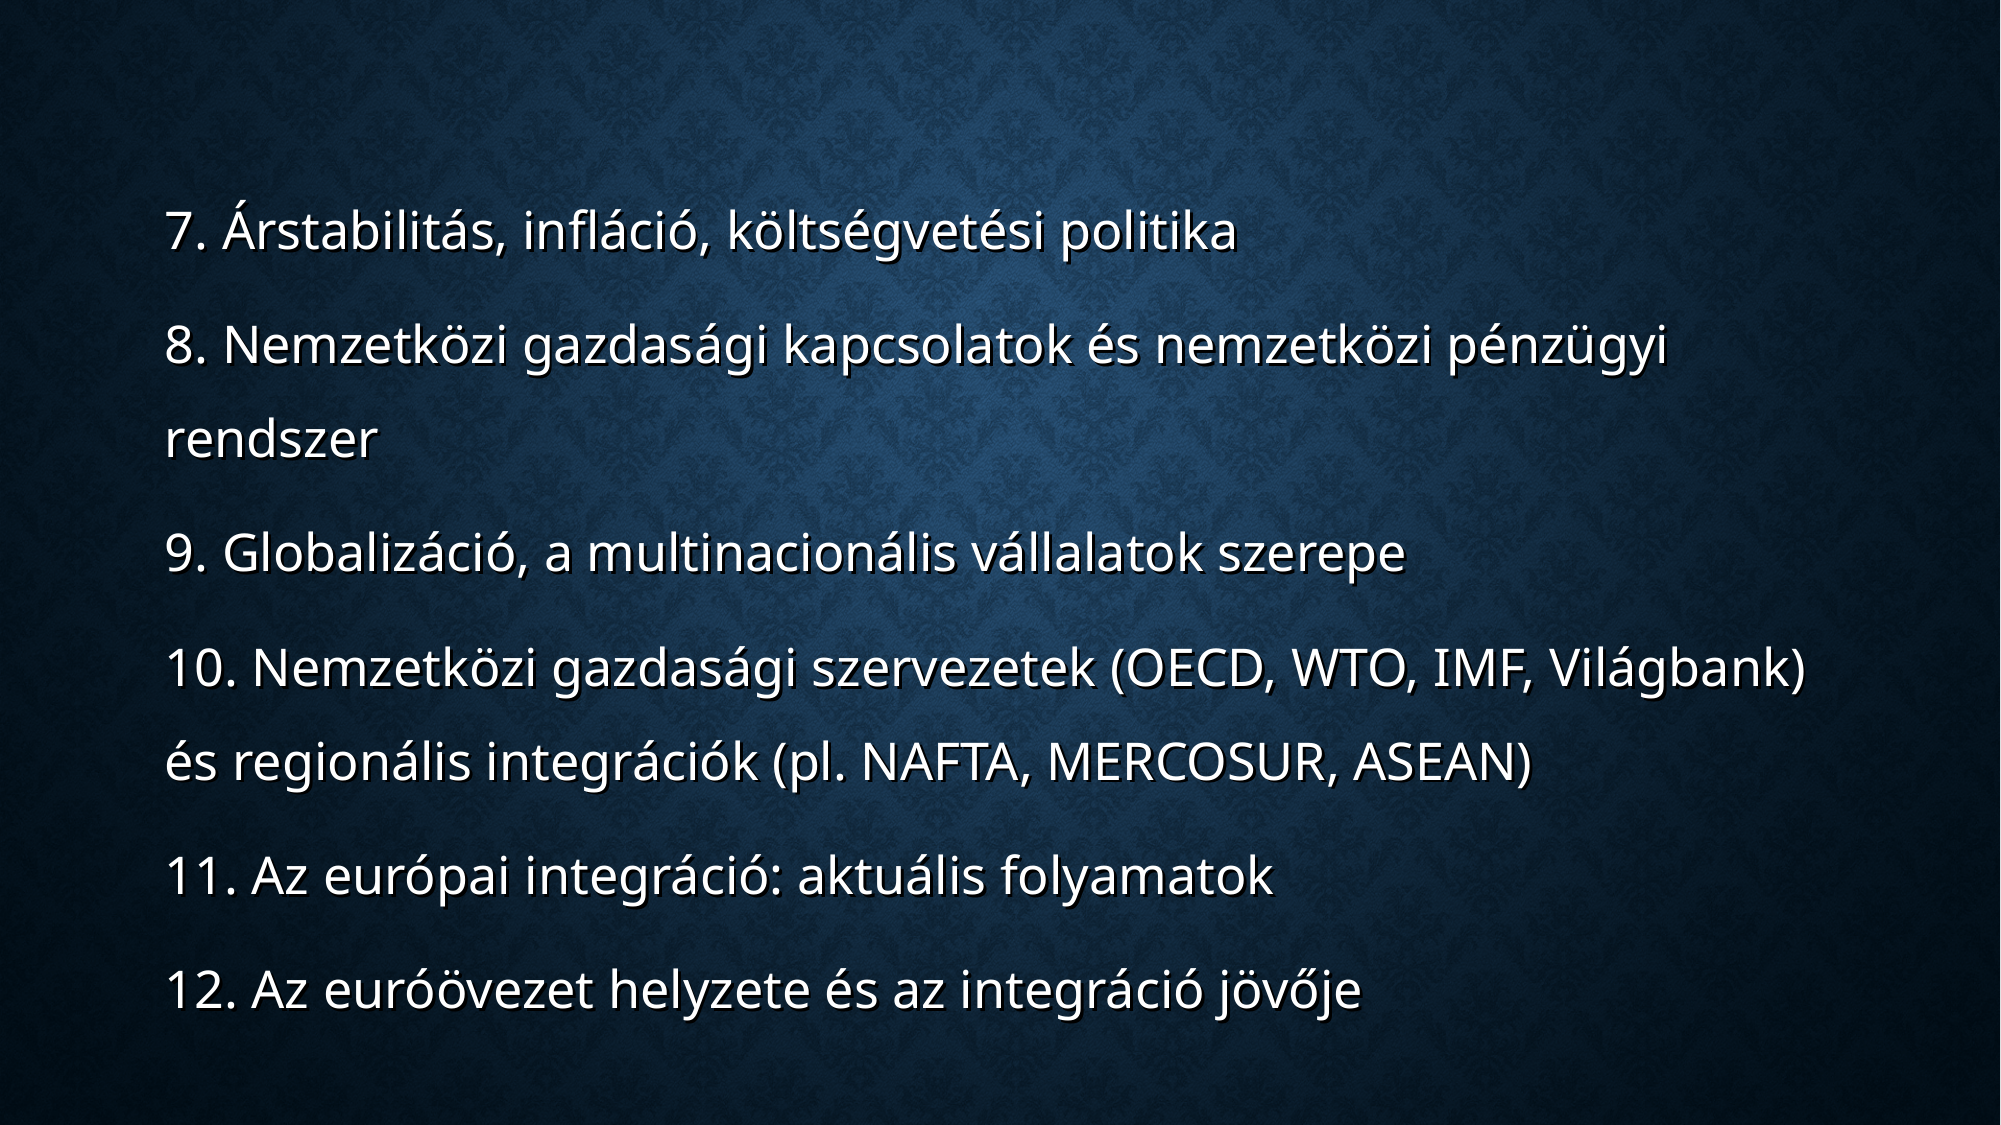

# 7. Árstabilitás, infláció, költségvetési politika
8. Nemzetközi gazdasági kapcsolatok és nemzetközi pénzügyi rendszer
9. Globalizáció, a multinacionális vállalatok szerepe
10. Nemzetközi gazdasági szervezetek (OECD, WTO, IMF, Világbank) és regionális integrációk (pl. NAFTA, MERCOSUR, ASEAN)
11. Az európai integráció: aktuális folyamatok
12. Az euróövezet helyzete és az integráció jövője